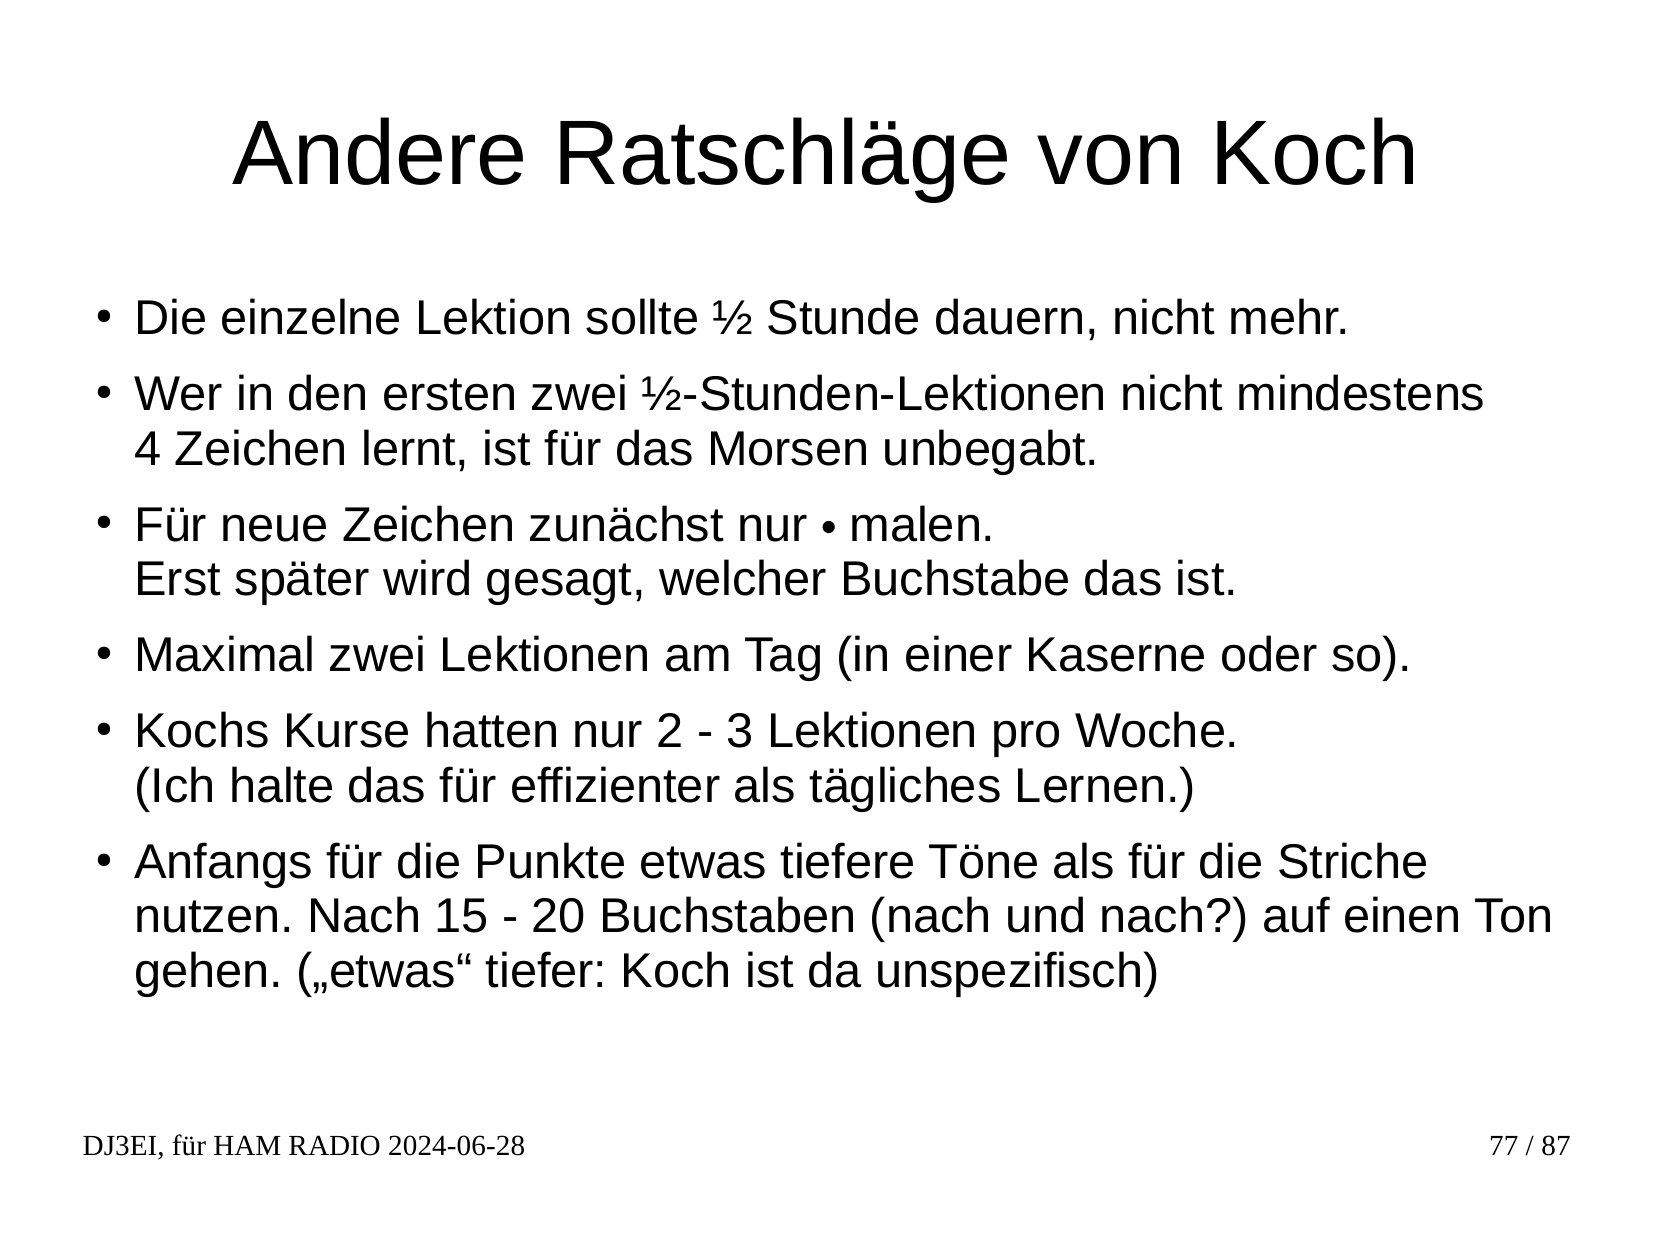

# Andere Ratschläge von Koch
Die einzelne Lektion sollte ½ Stunde dauern, nicht mehr.
Wer in den ersten zwei ½-Stunden-Lektionen nicht mindestens 4 Zeichen lernt, ist für das Morsen unbegabt.
Für neue Zeichen zunächst nur • malen.
Erst später wird gesagt, welcher Buchstabe das ist.
Maximal zwei Lektionen am Tag (in einer Kaserne oder so).
Kochs Kurse hatten nur 2 - 3 Lektionen pro Woche.
(Ich halte das für effizienter als tägliches Lernen.)
Anfangs für die Punkte etwas tiefere Töne als für die Striche nutzen. Nach 15 - 20 Buchstaben (nach und nach?) auf einen Ton gehen. („etwas“ tiefer: Koch ist da unspezifisch)
77